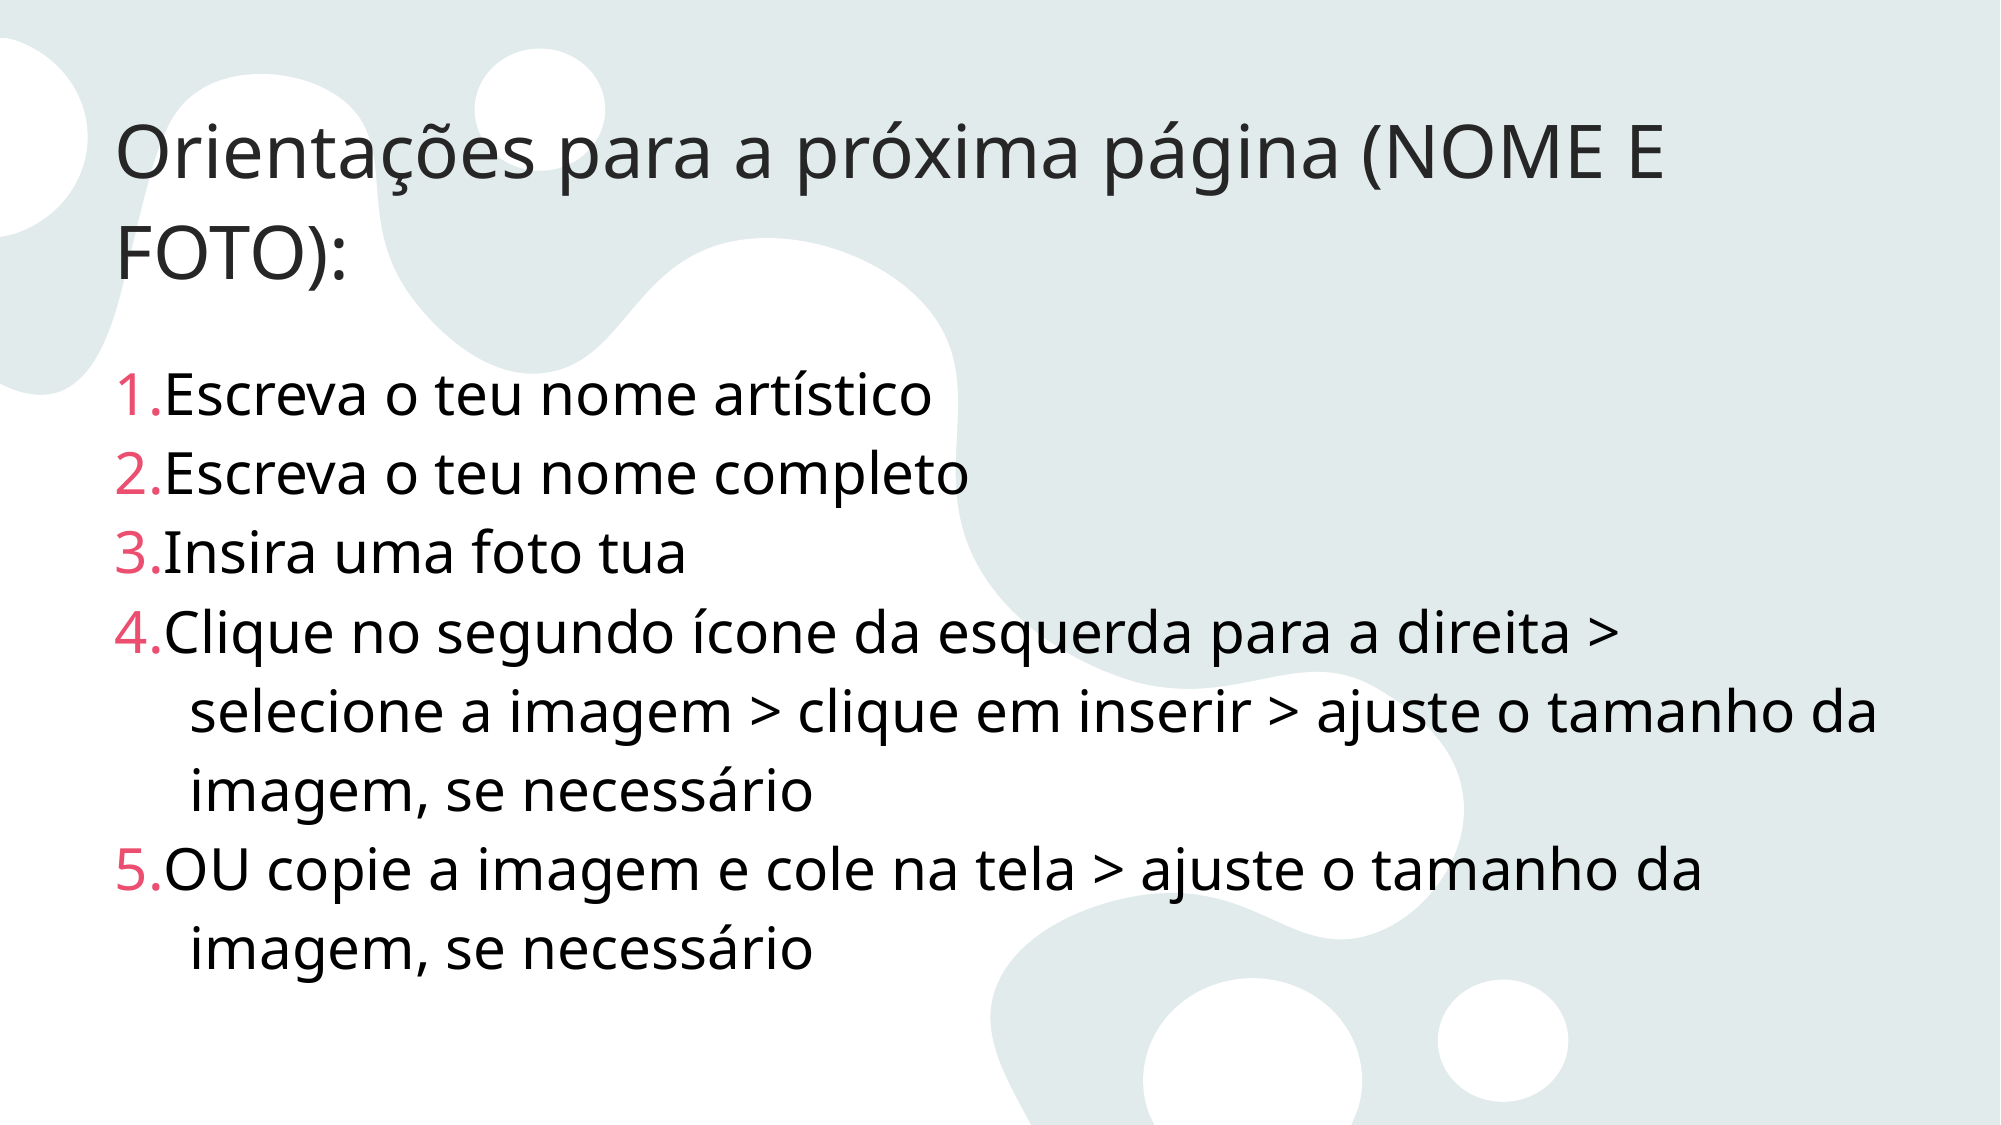

# Orientações para a próxima página (NOME E FOTO):
Escreva o teu nome artístico
Escreva o teu nome completo
Insira uma foto tua
Clique no segundo ícone da esquerda para a direita > selecione a imagem > clique em inserir > ajuste o tamanho da imagem, se necessário
OU copie a imagem e cole na tela > ajuste o tamanho da imagem, se necessário